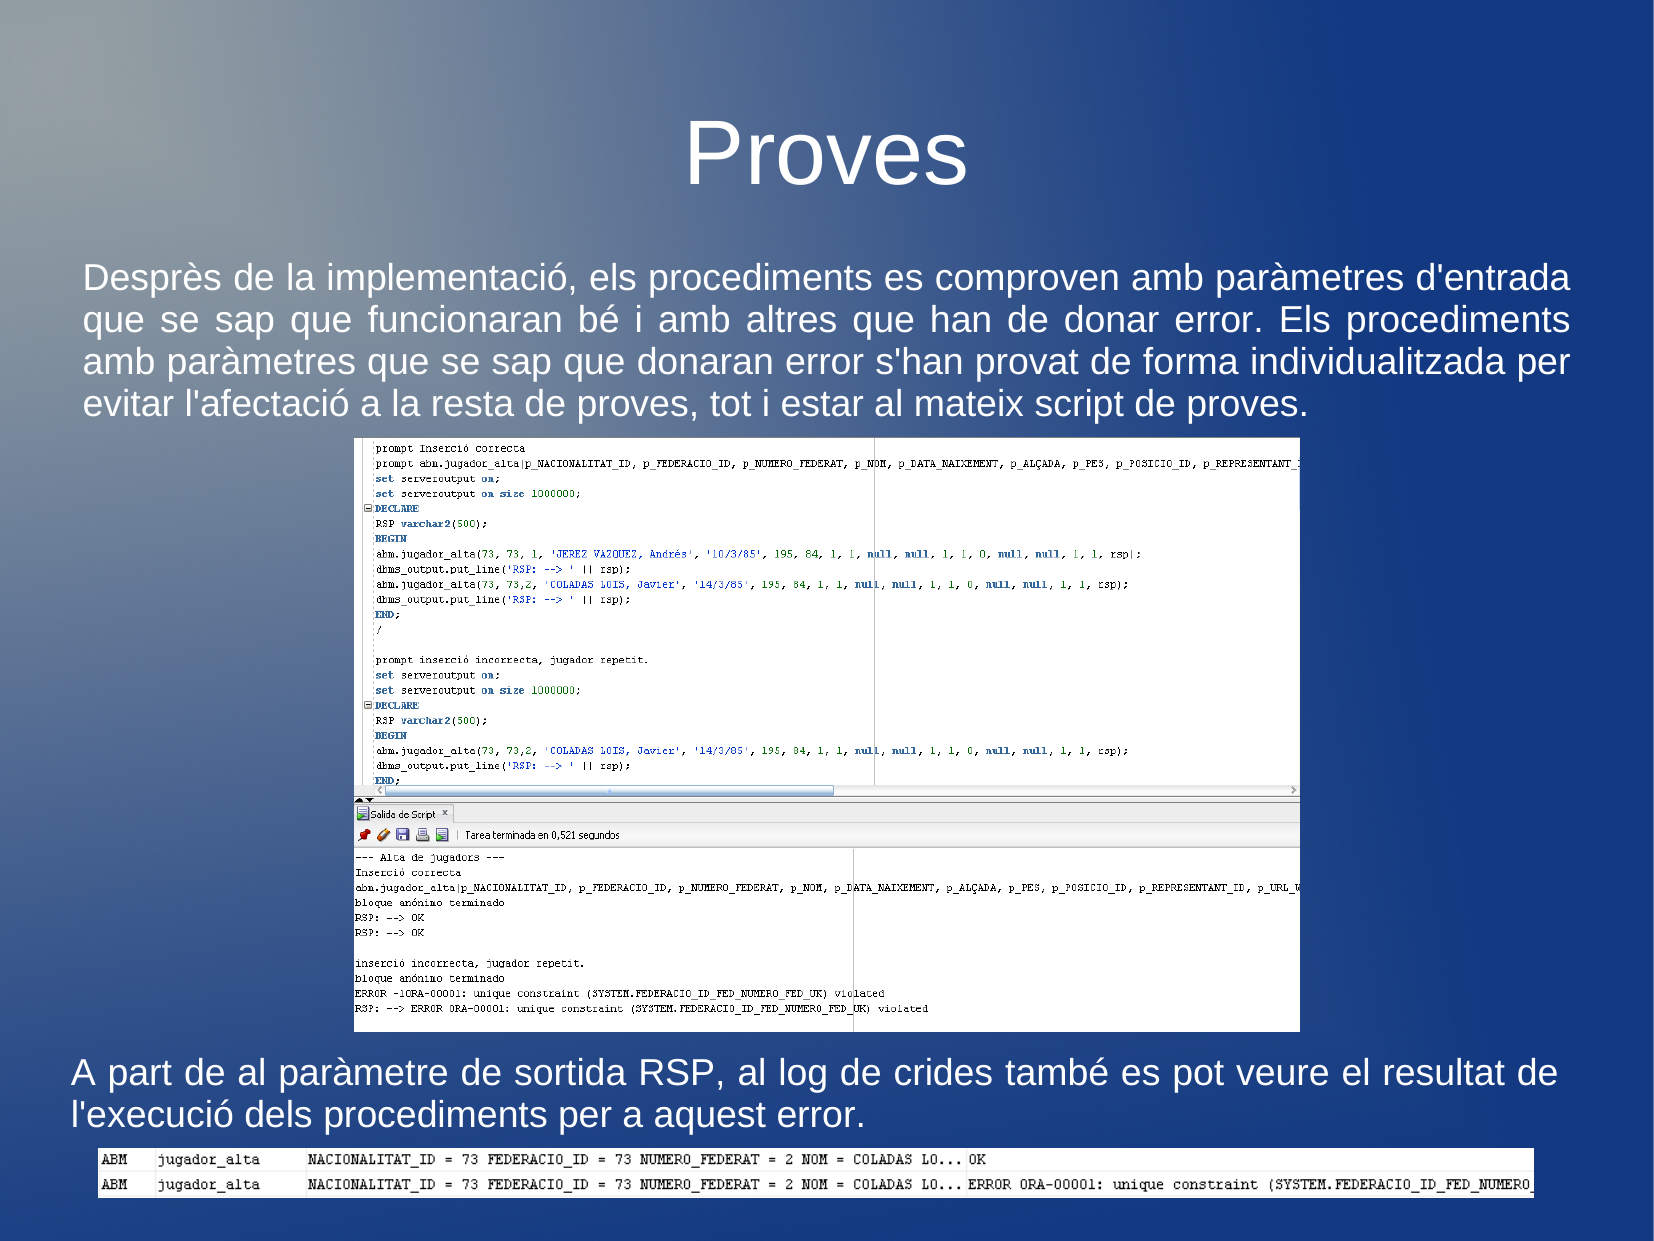

# Proves
Desprès de la implementació, els procediments es comproven amb paràmetres d'entrada que se sap que funcionaran bé i amb altres que han de donar error. Els procediments amb paràmetres que se sap que donaran error s'han provat de forma individualitzada per evitar l'afectació a la resta de proves, tot i estar al mateix script de proves.
A part de al paràmetre de sortida RSP, al log de crides també es pot veure el resultat de l'execució dels procediments per a aquest error.